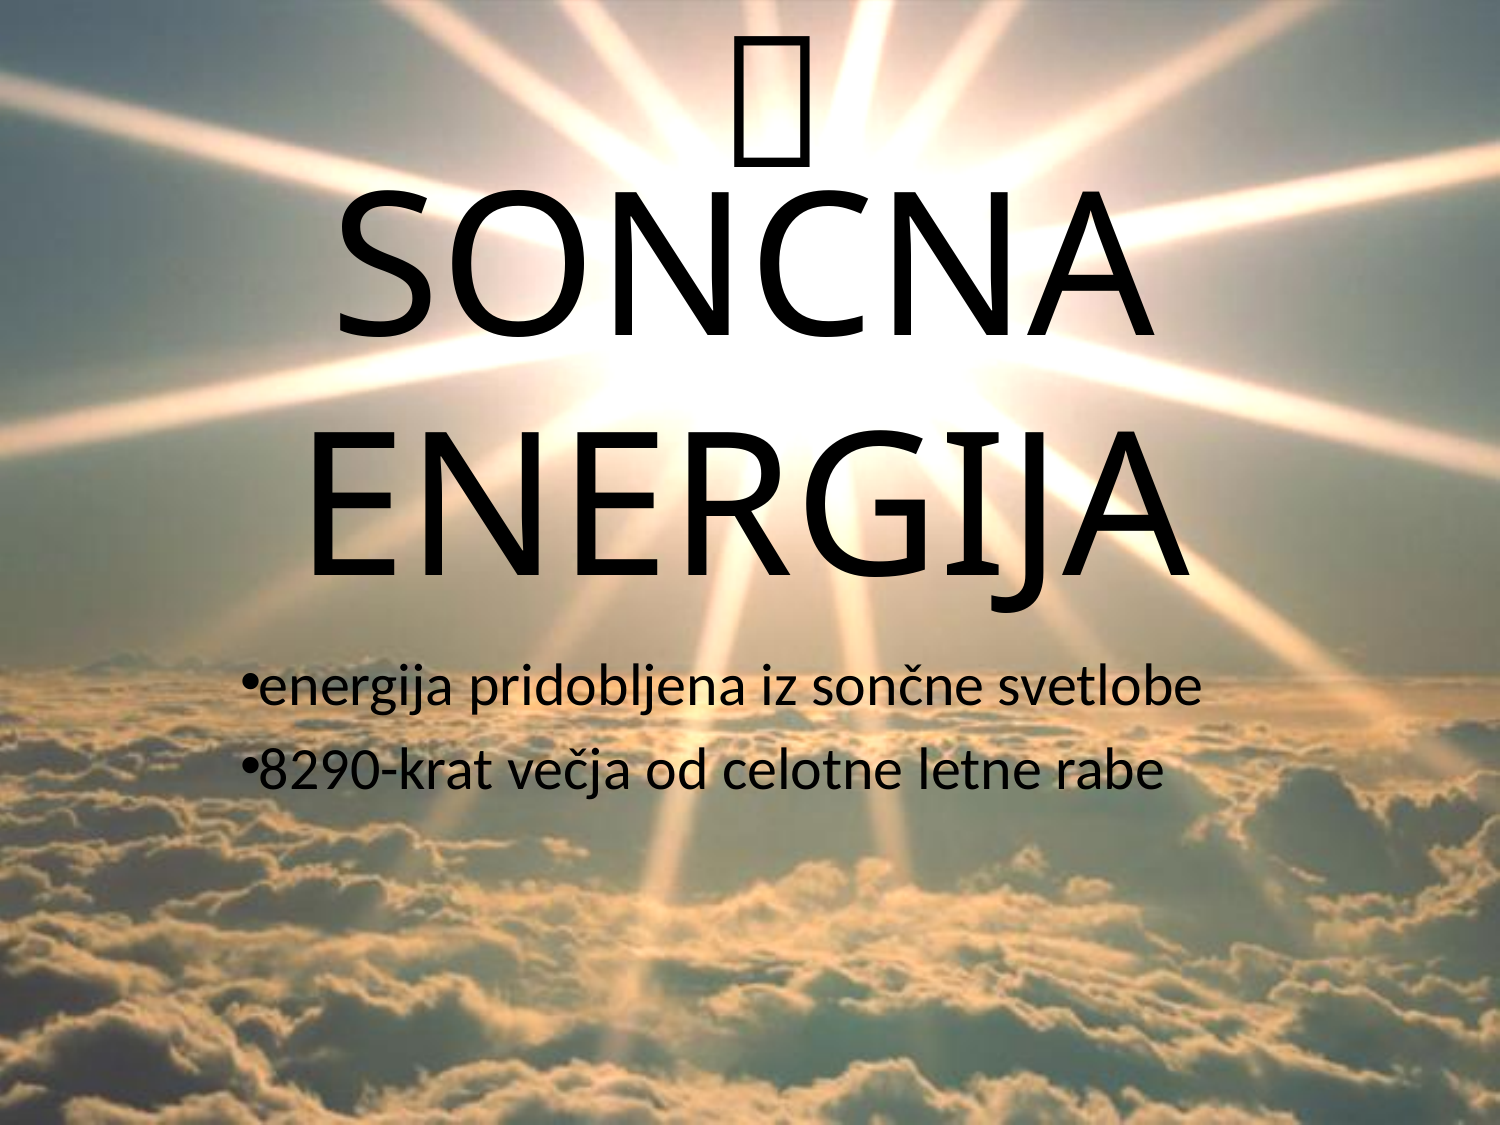


# SONCNA ENERGIJA
energija pridobljena iz sončne svetlobe
8290-krat večja od celotne letne rabe